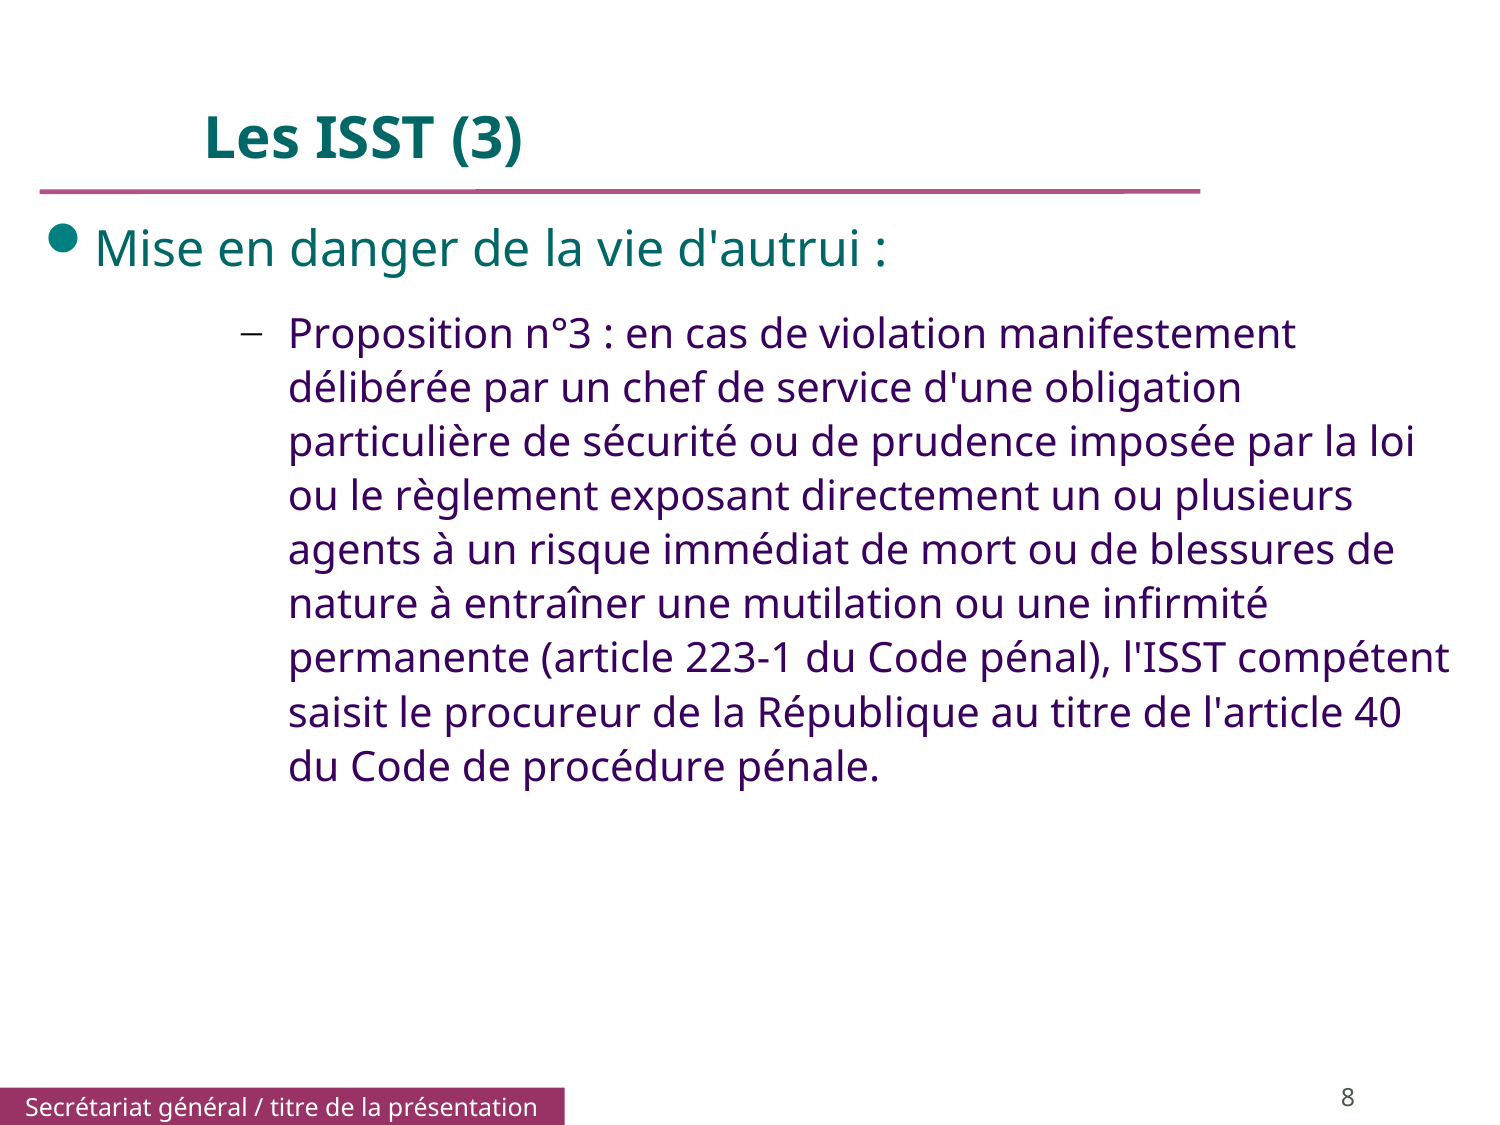

# Les ISST (3)
Mise en danger de la vie d'autrui :
Proposition n°3 : en cas de violation manifestement délibérée par un chef de service d'une obligation particulière de sécurité ou de prudence imposée par la loi ou le règlement exposant directement un ou plusieurs agents à un risque immédiat de mort ou de blessures de nature à entraîner une mutilation ou une infirmité permanente (article 223-1 du Code pénal), l'ISST compétent saisit le procureur de la République au titre de l'article 40 du Code de procédure pénale.
8